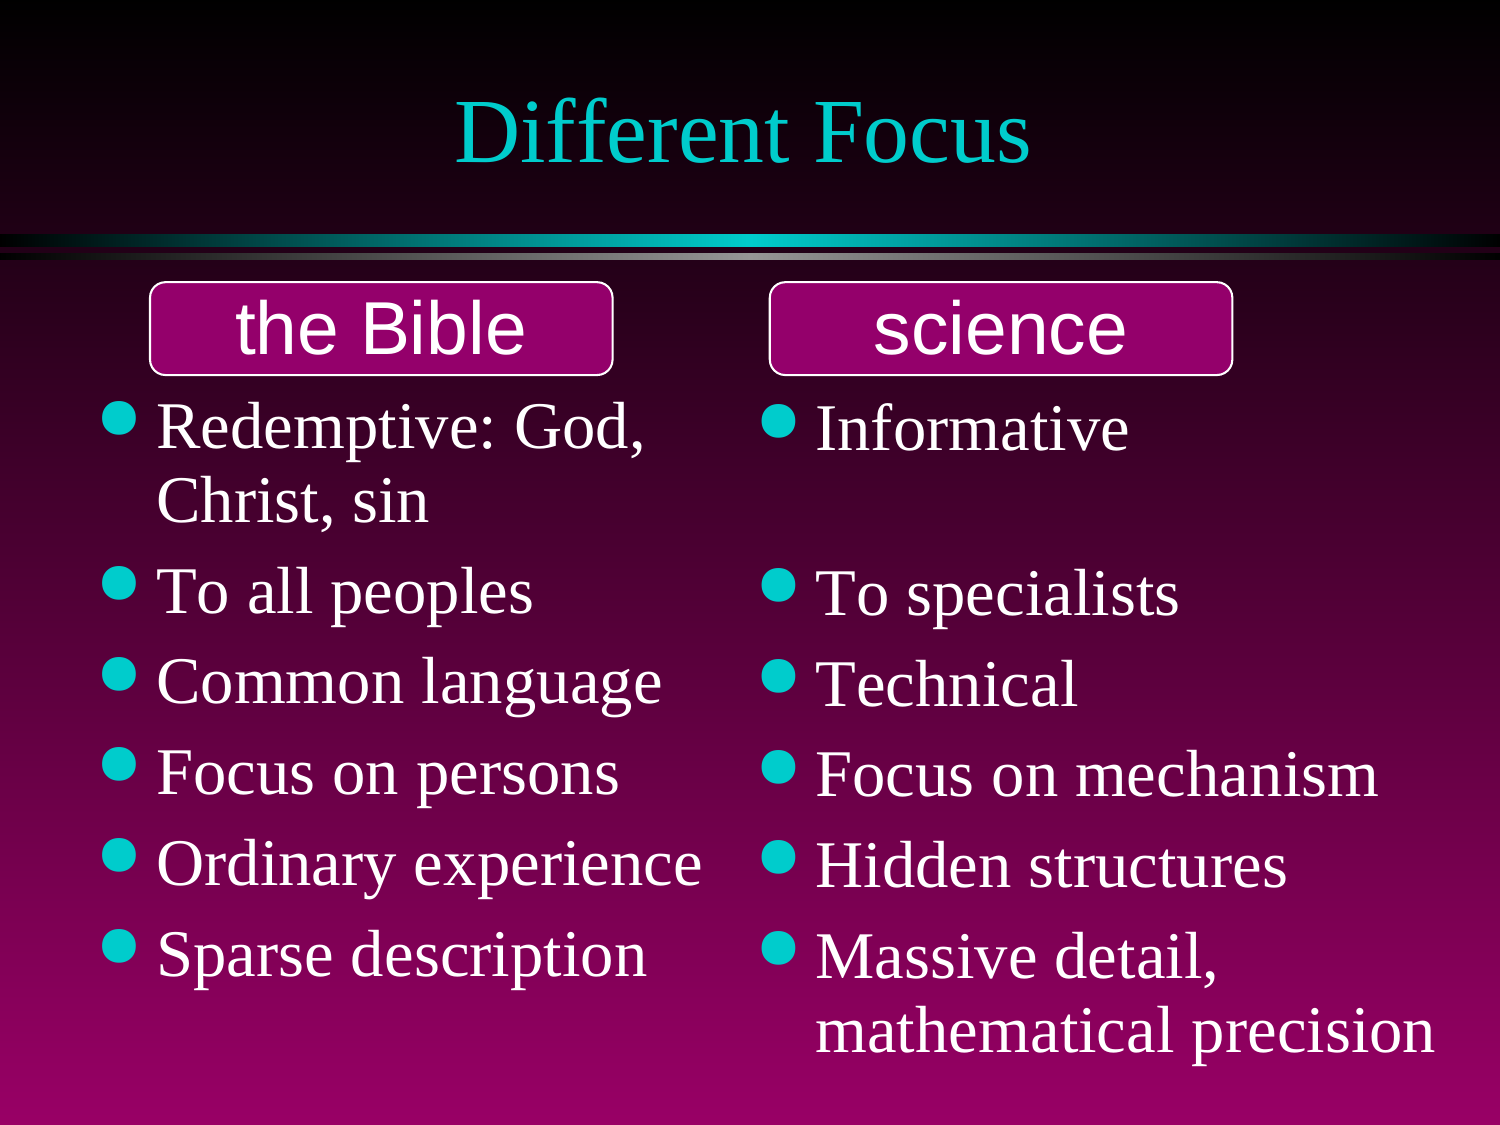

# Different Focus
the Bible
science
Redemptive: God, Christ, sin
To all peoples
Common language
Focus on persons
Ordinary experience
Sparse description
Informative
To specialists
Technical
Focus on mechanism
Hidden structures
Massive detail, mathematical precision